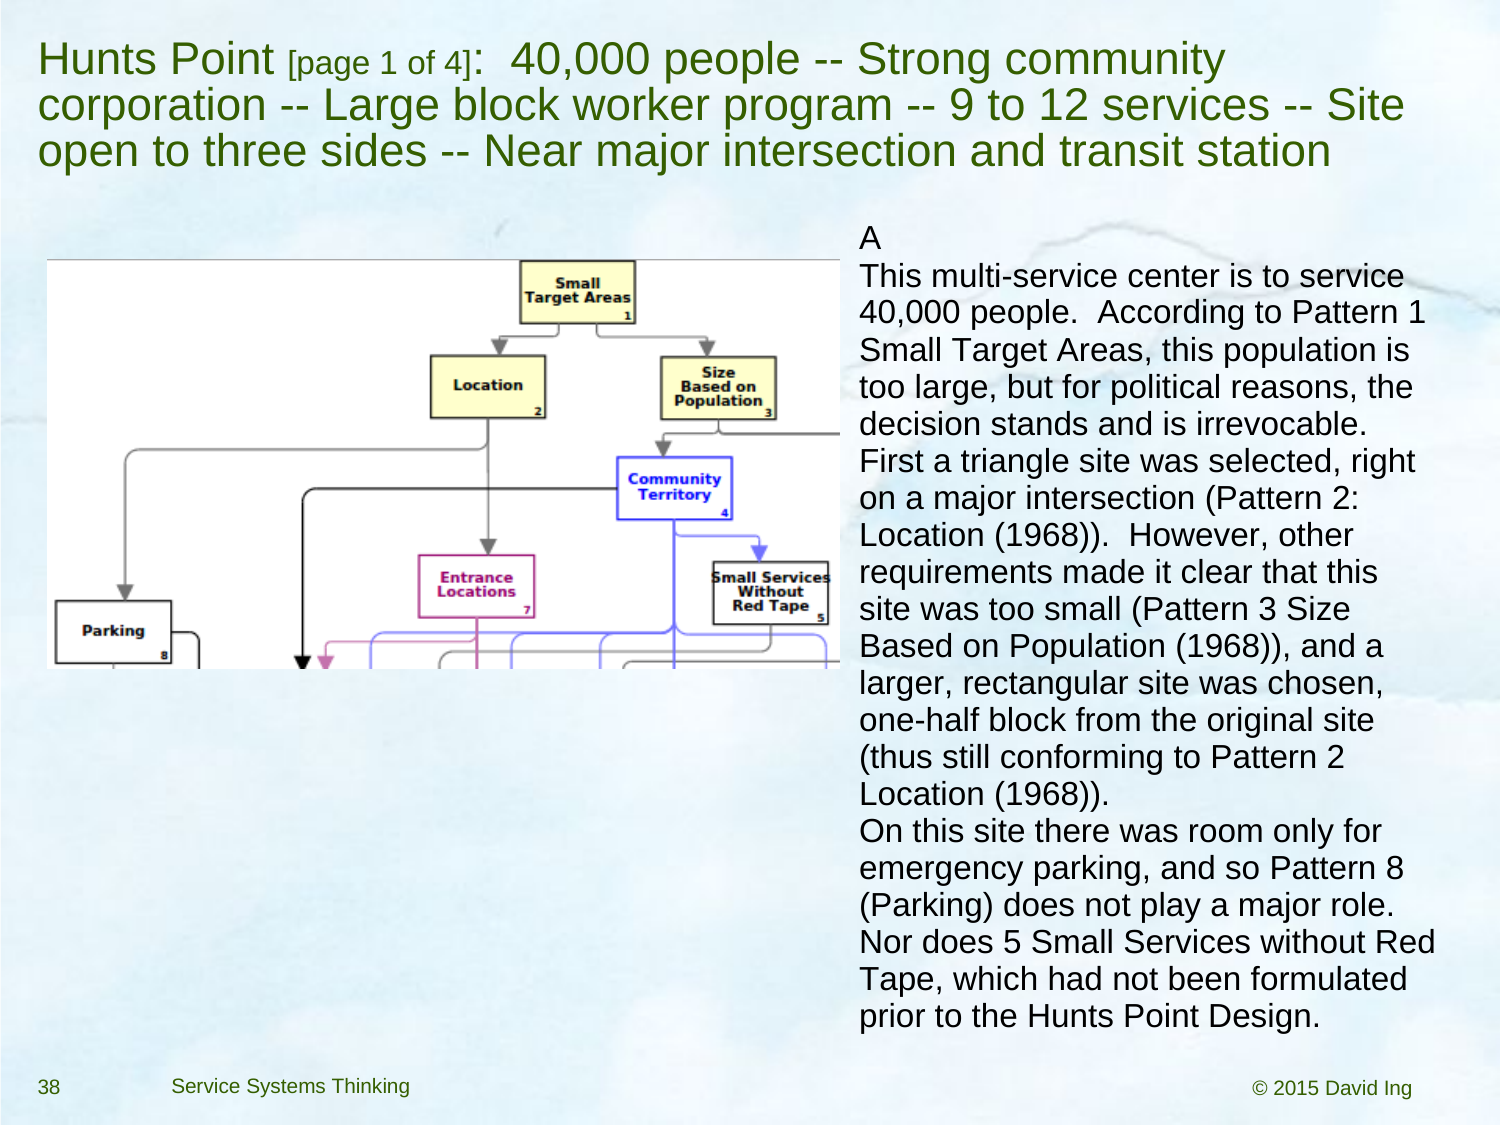

# Hunts Point [page 1 of 4]: 40,000 people -- Strong community corporation -- Large block worker program -- 9 to 12 services -- Site open to three sides -- Near major intersection and transit station
A
This multi-service center is to service 40,000 people. According to Pattern 1 Small Target Areas, this population is too large, but for political reasons, the decision stands and is irrevocable.
First a triangle site was selected, right on a major intersection (Pattern 2: Location (1968)). However, other requirements made it clear that this site was too small (Pattern 3 Size Based on Population (1968)), and a larger, rectangular site was chosen, one-half block from the original site (thus still conforming to Pattern 2 Location (1968)).
On this site there was room only for emergency parking, and so Pattern 8 (Parking) does not play a major role. Nor does 5 Small Services without Red Tape, which had not been formulated prior to the Hunts Point Design.
Service Systems Thinking
38